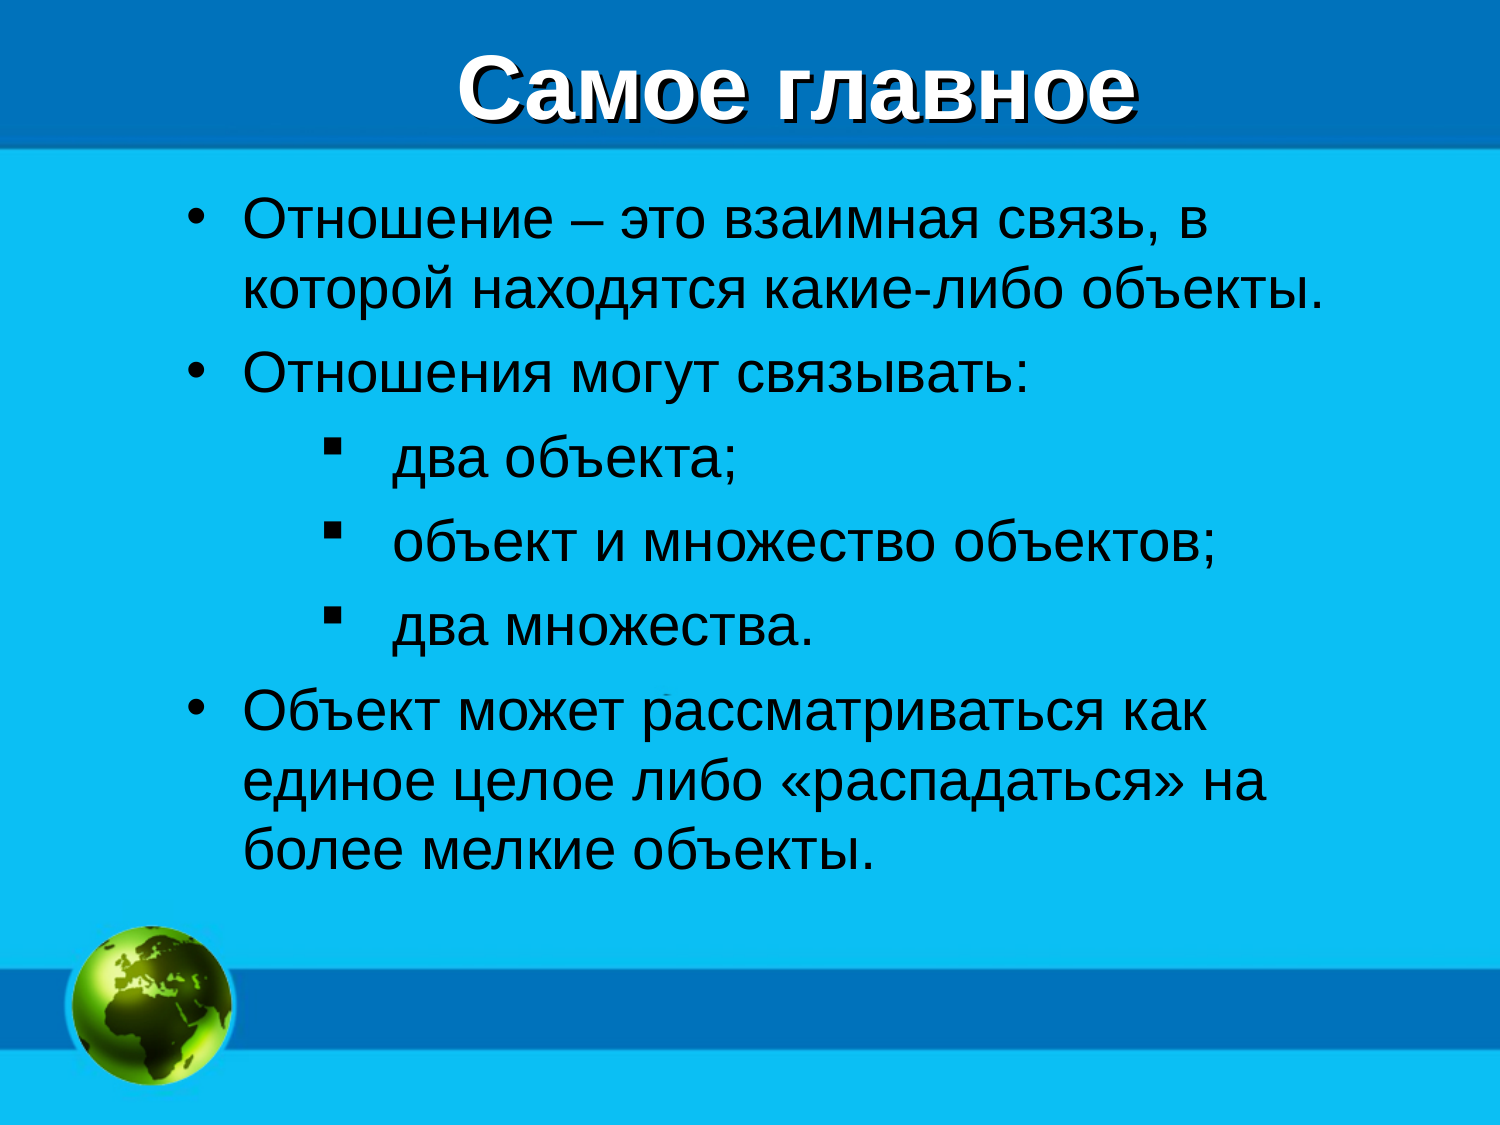

# Самое главное
Отношение – это взаимная связь, в которой находятся какие-либо объекты.
Отношения могут связывать:
два объекта;
объект и множество объектов;
два множества.
Объект может рассматриваться как единое целое либо «распадаться» на более мелкие объекты.